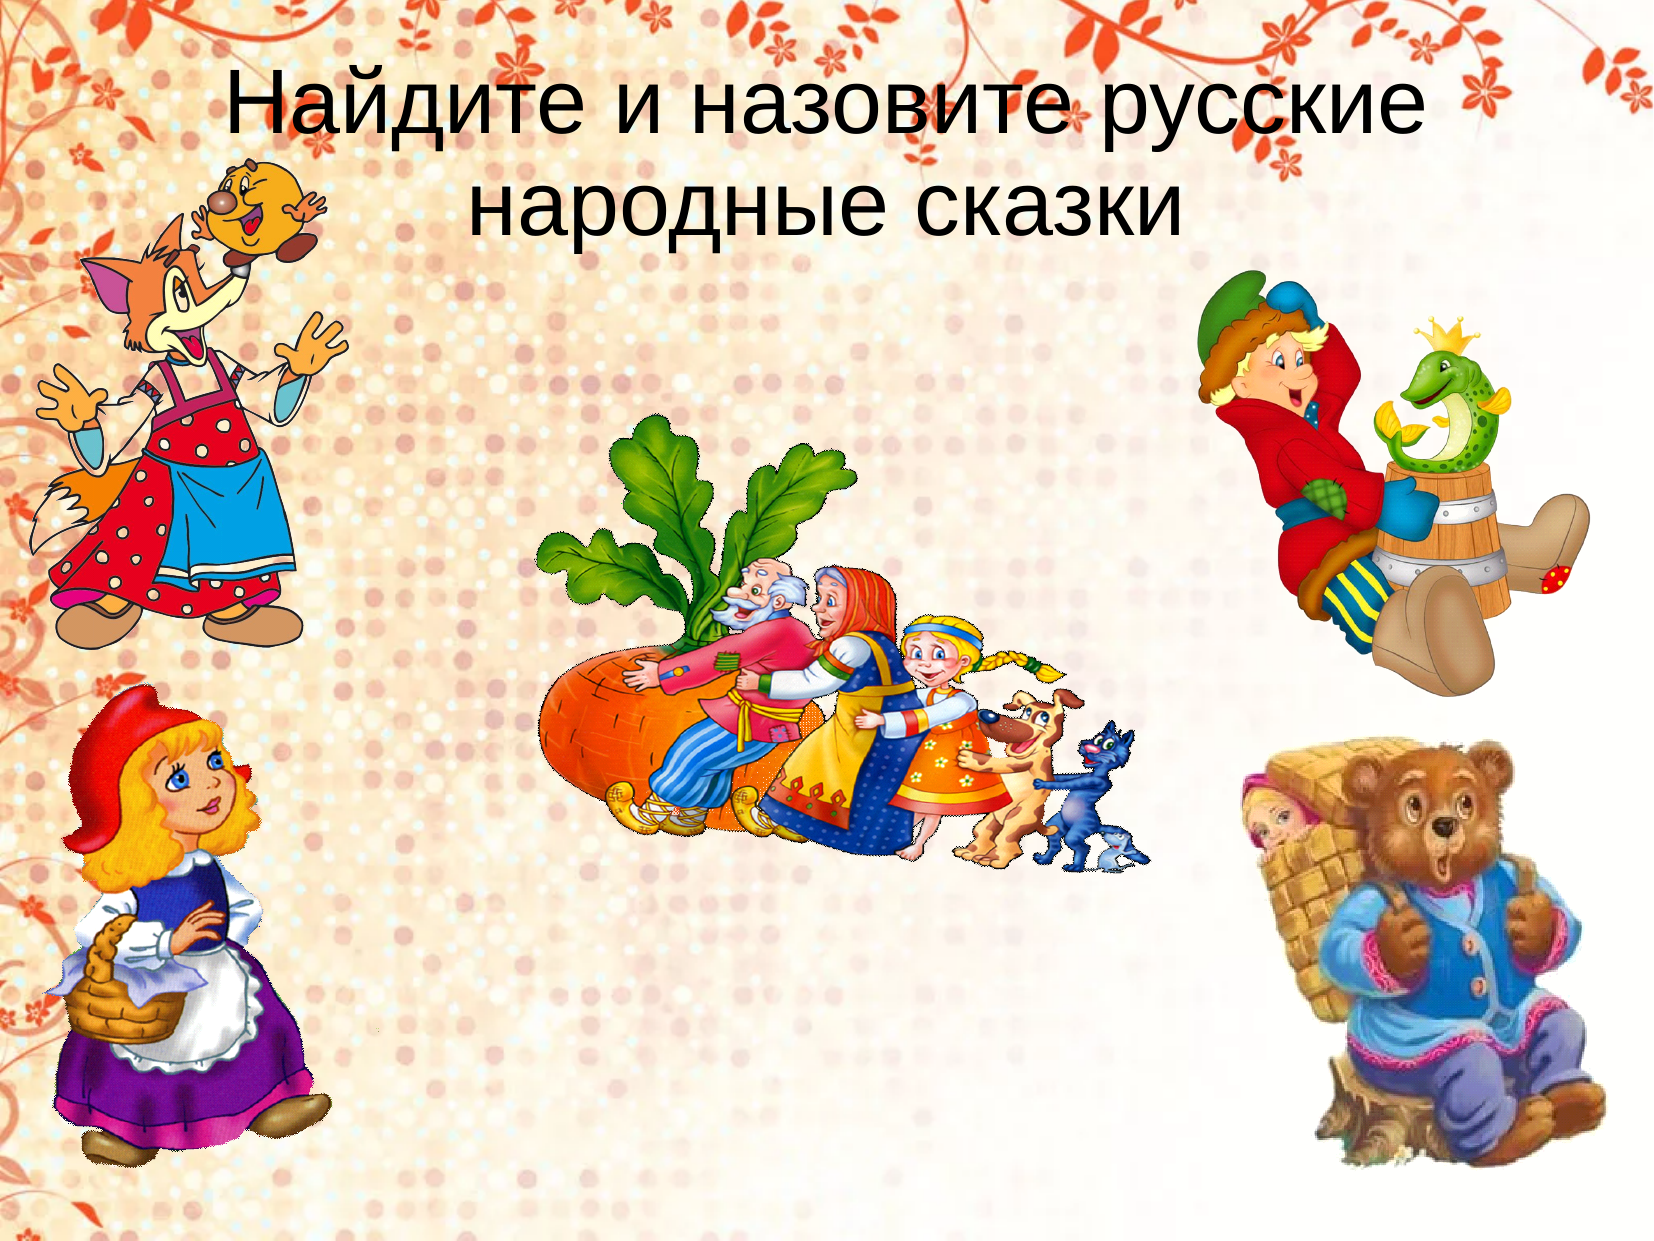

# Найдите и назовите русские народные сказки